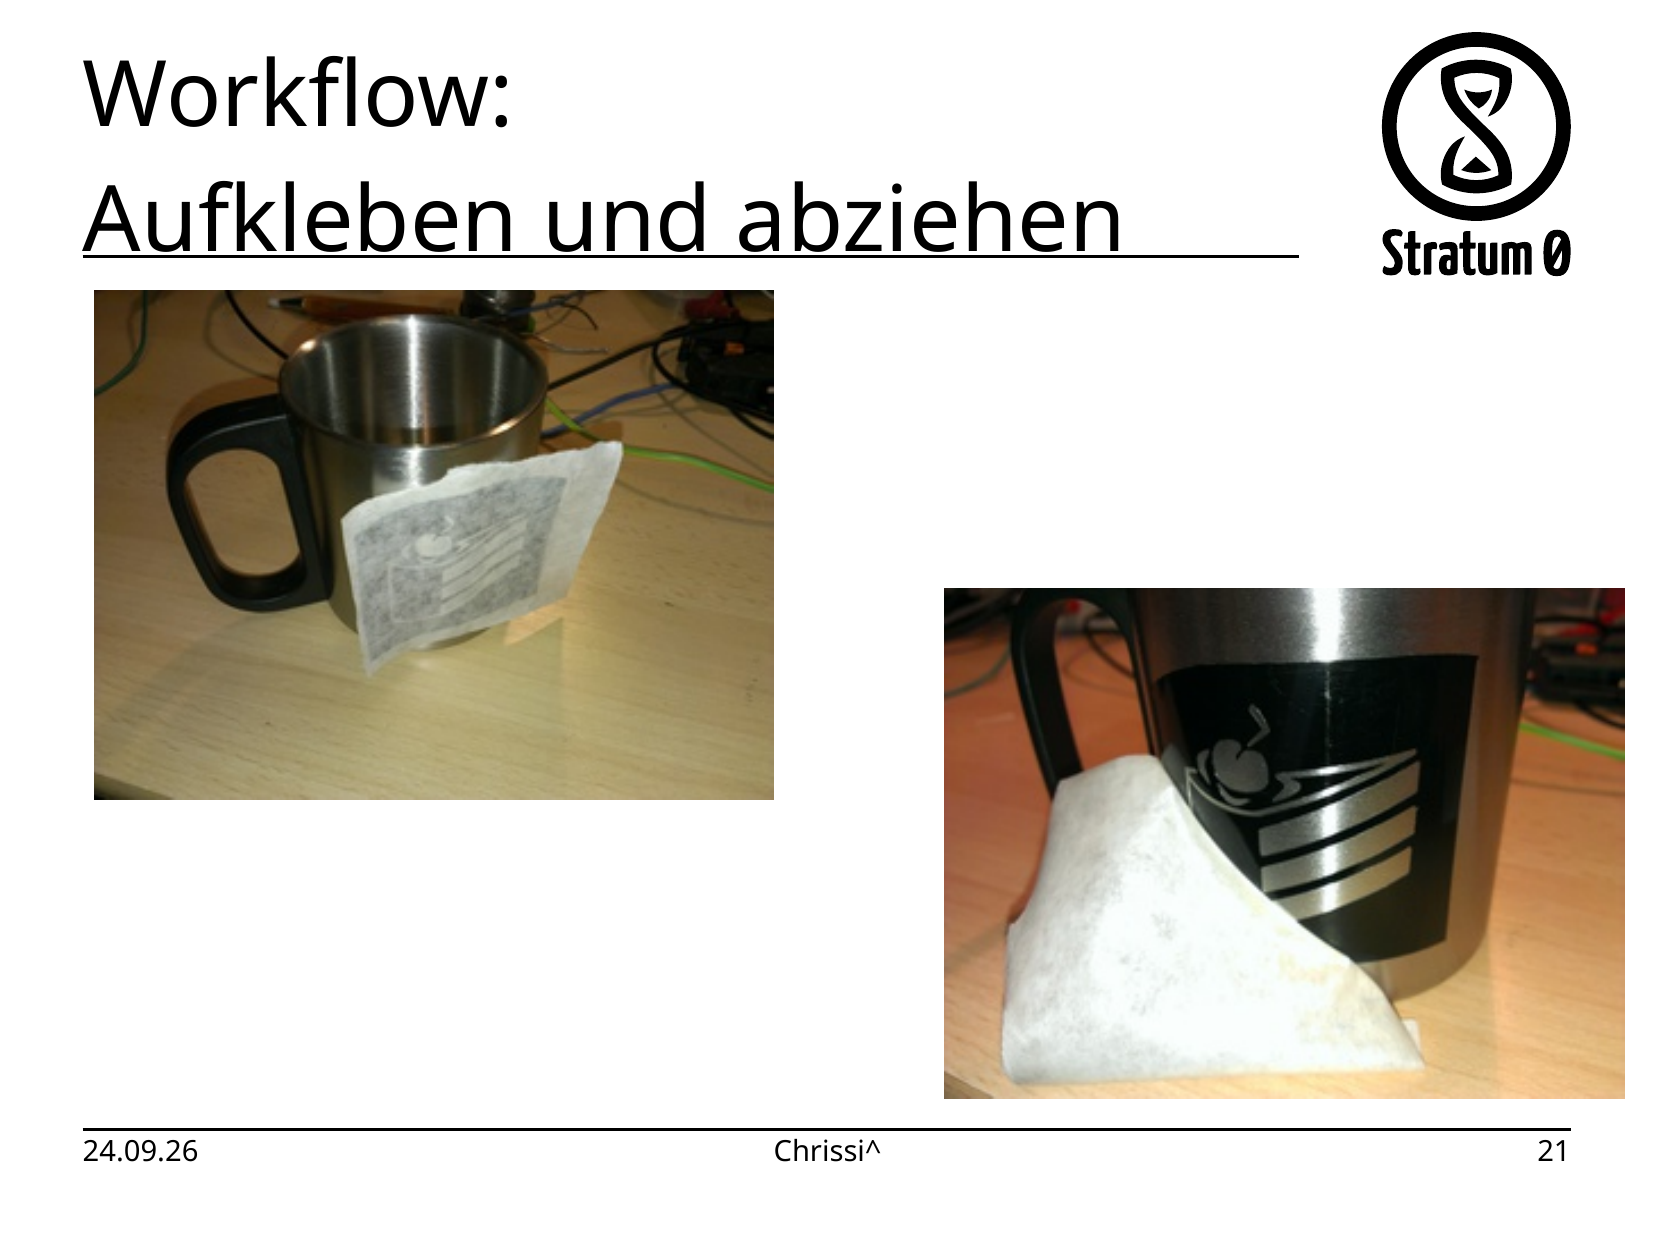

# Workflow: Aufkleben und abziehen
Chrissi^
21